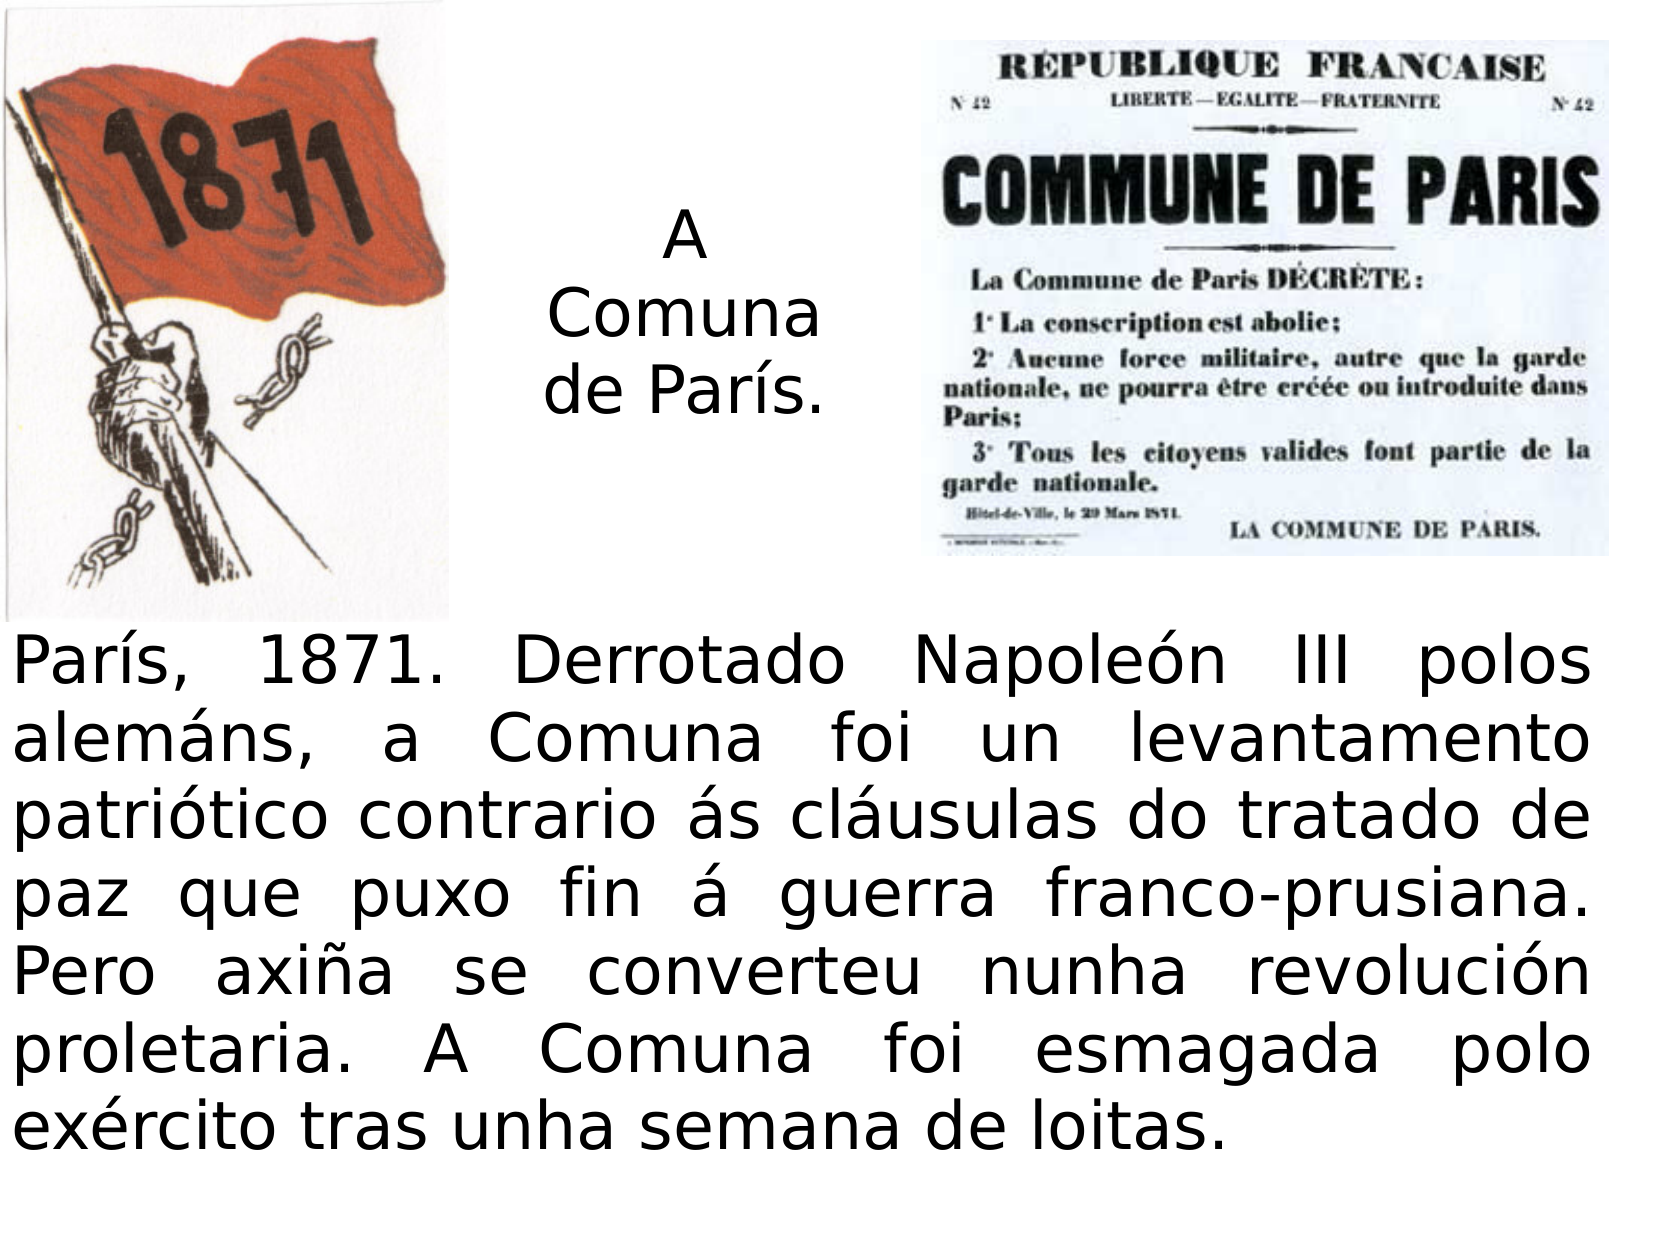

A Comuna de París.
París, 1871. Derrotado Napoleón III polos alemáns, a Comuna foi un levantamento patriótico contrario ás cláusulas do tratado de paz que puxo fin á guerra franco-prusiana. Pero axiña se converteu nunha revolución proletaria. A Comuna foi esmagada polo exército tras unha semana de loitas.